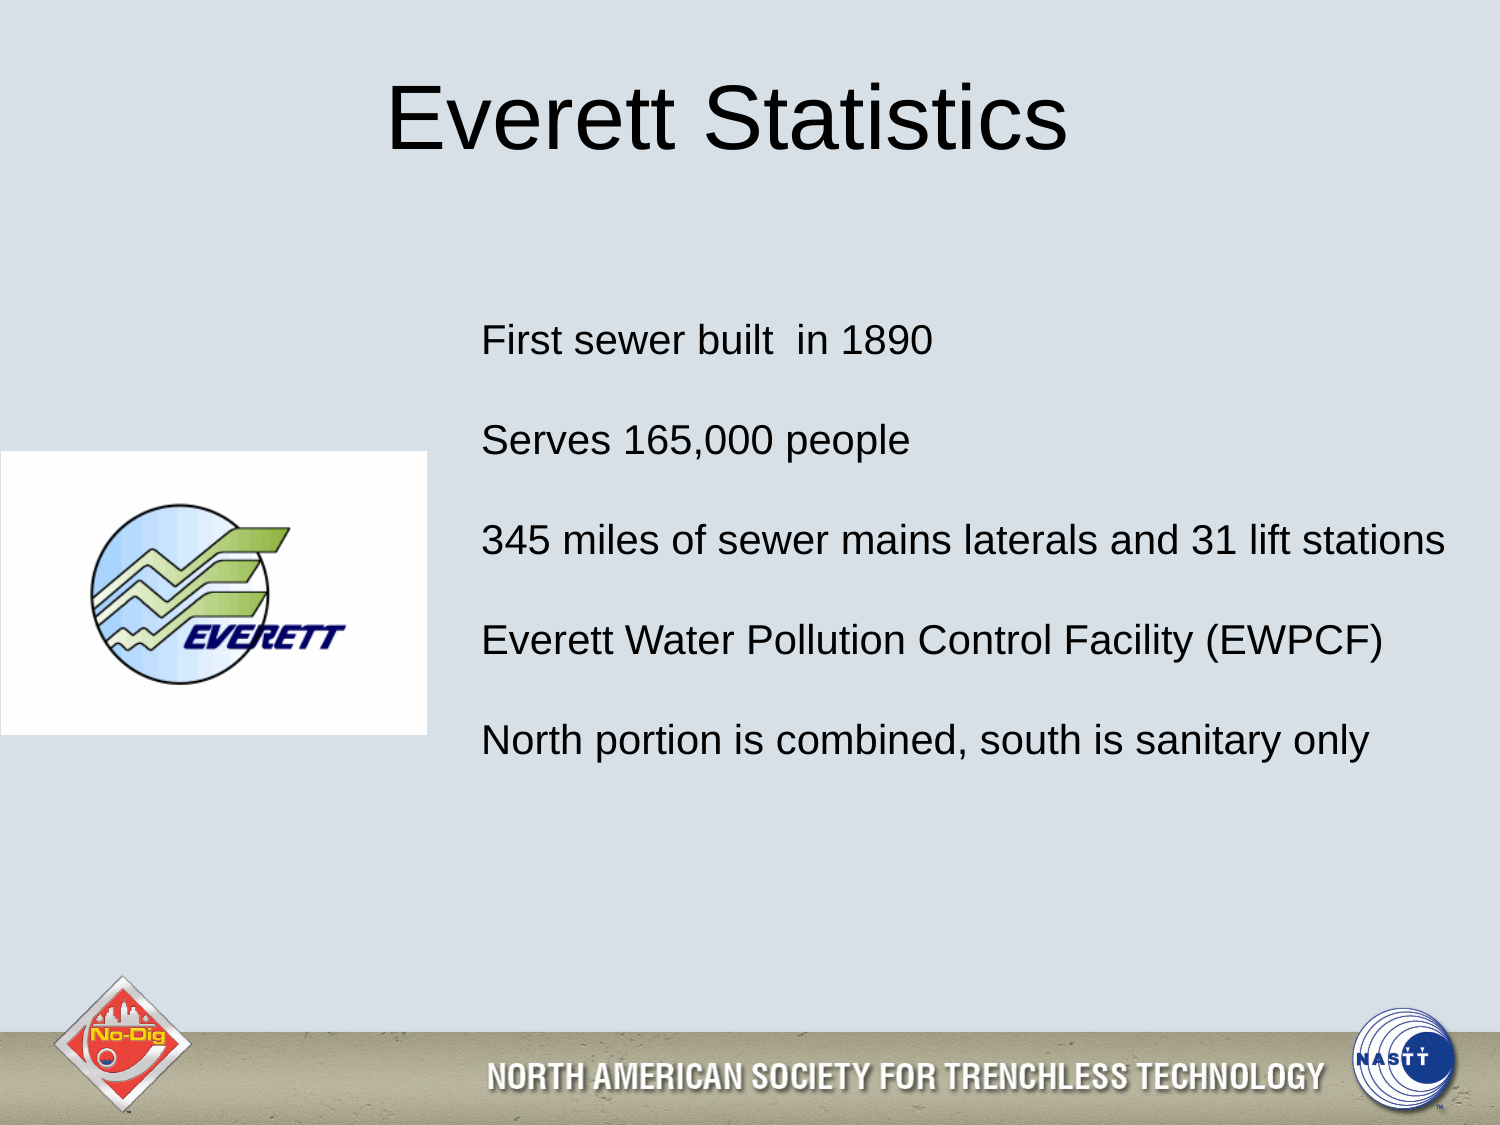

Everett Statistics
First sewer built in 1890
Serves 165,000 people
345 miles of sewer mains laterals and 31 lift stations
Everett Water Pollution Control Facility (EWPCF)
North portion is combined, south is sanitary only